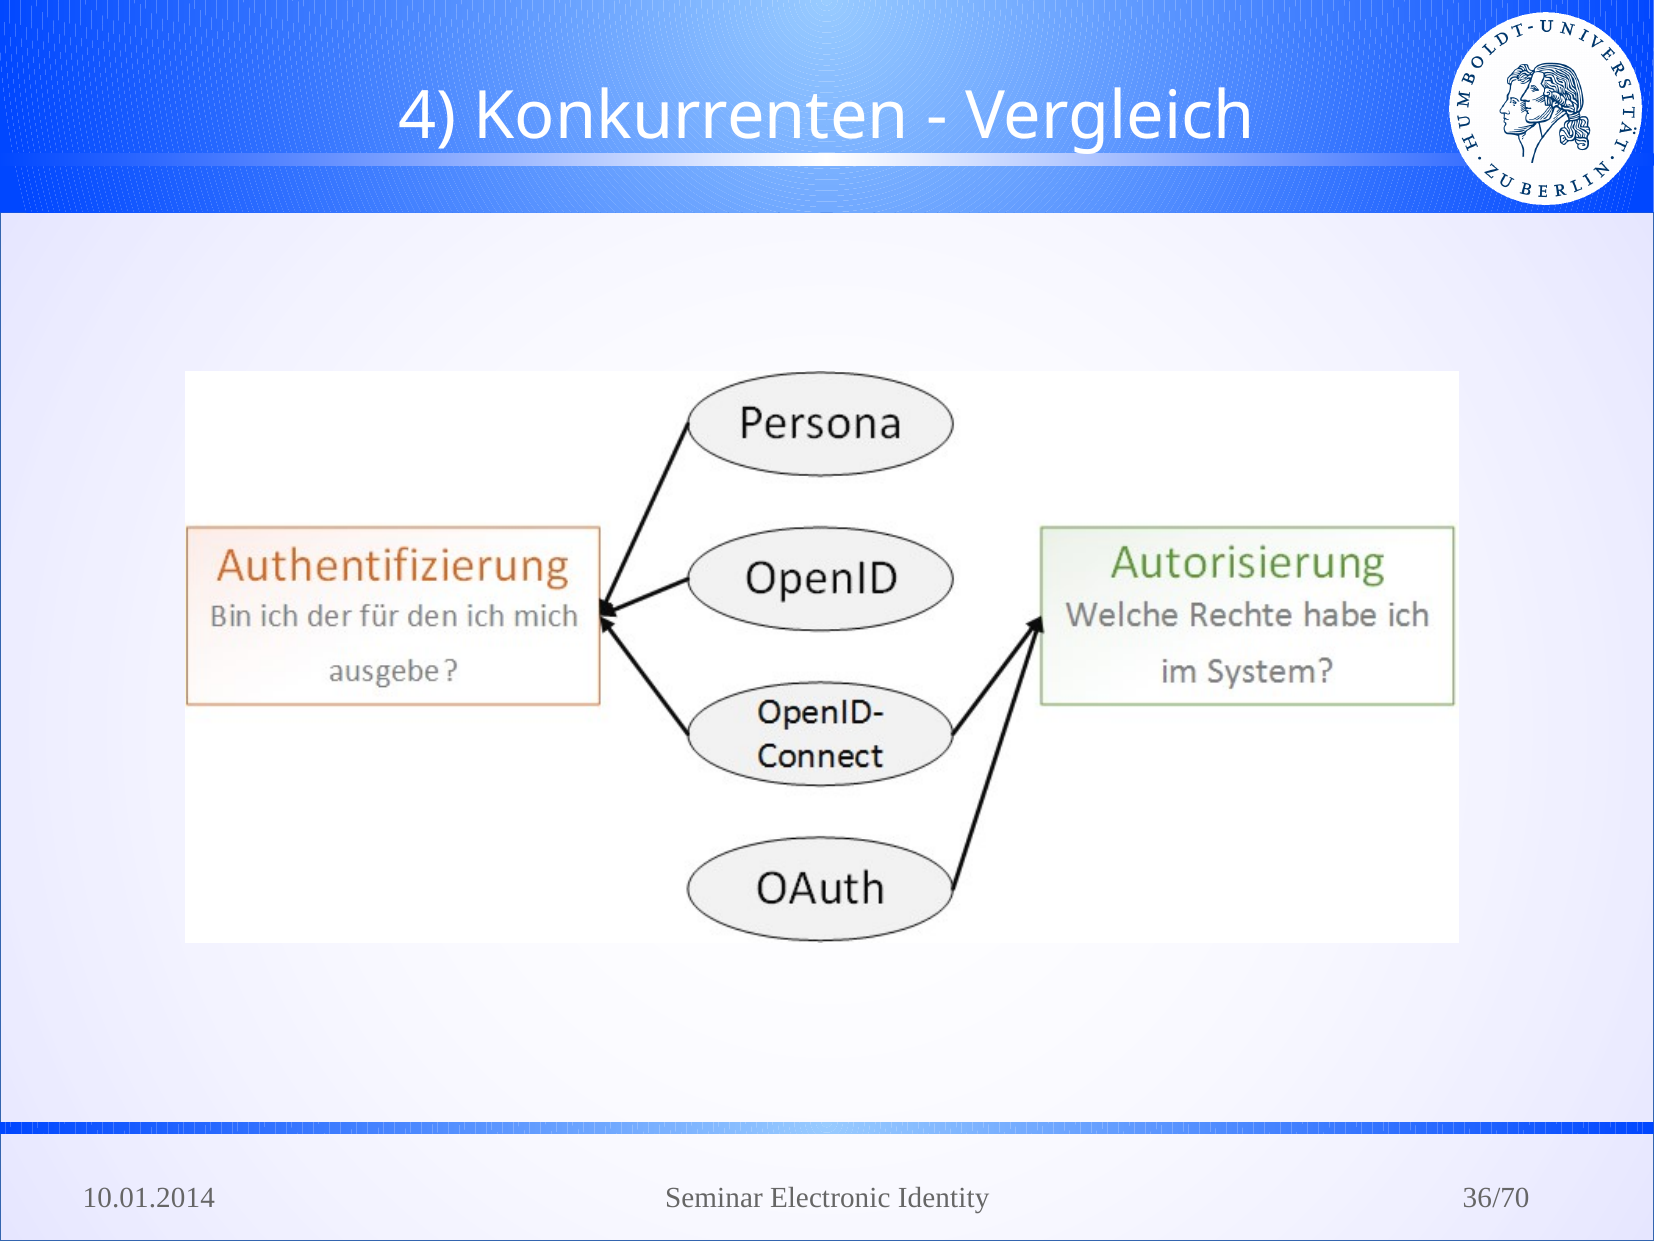

# 4) Konkurrenten - Vergleich
10.01.2014
Seminar Electronic Identity